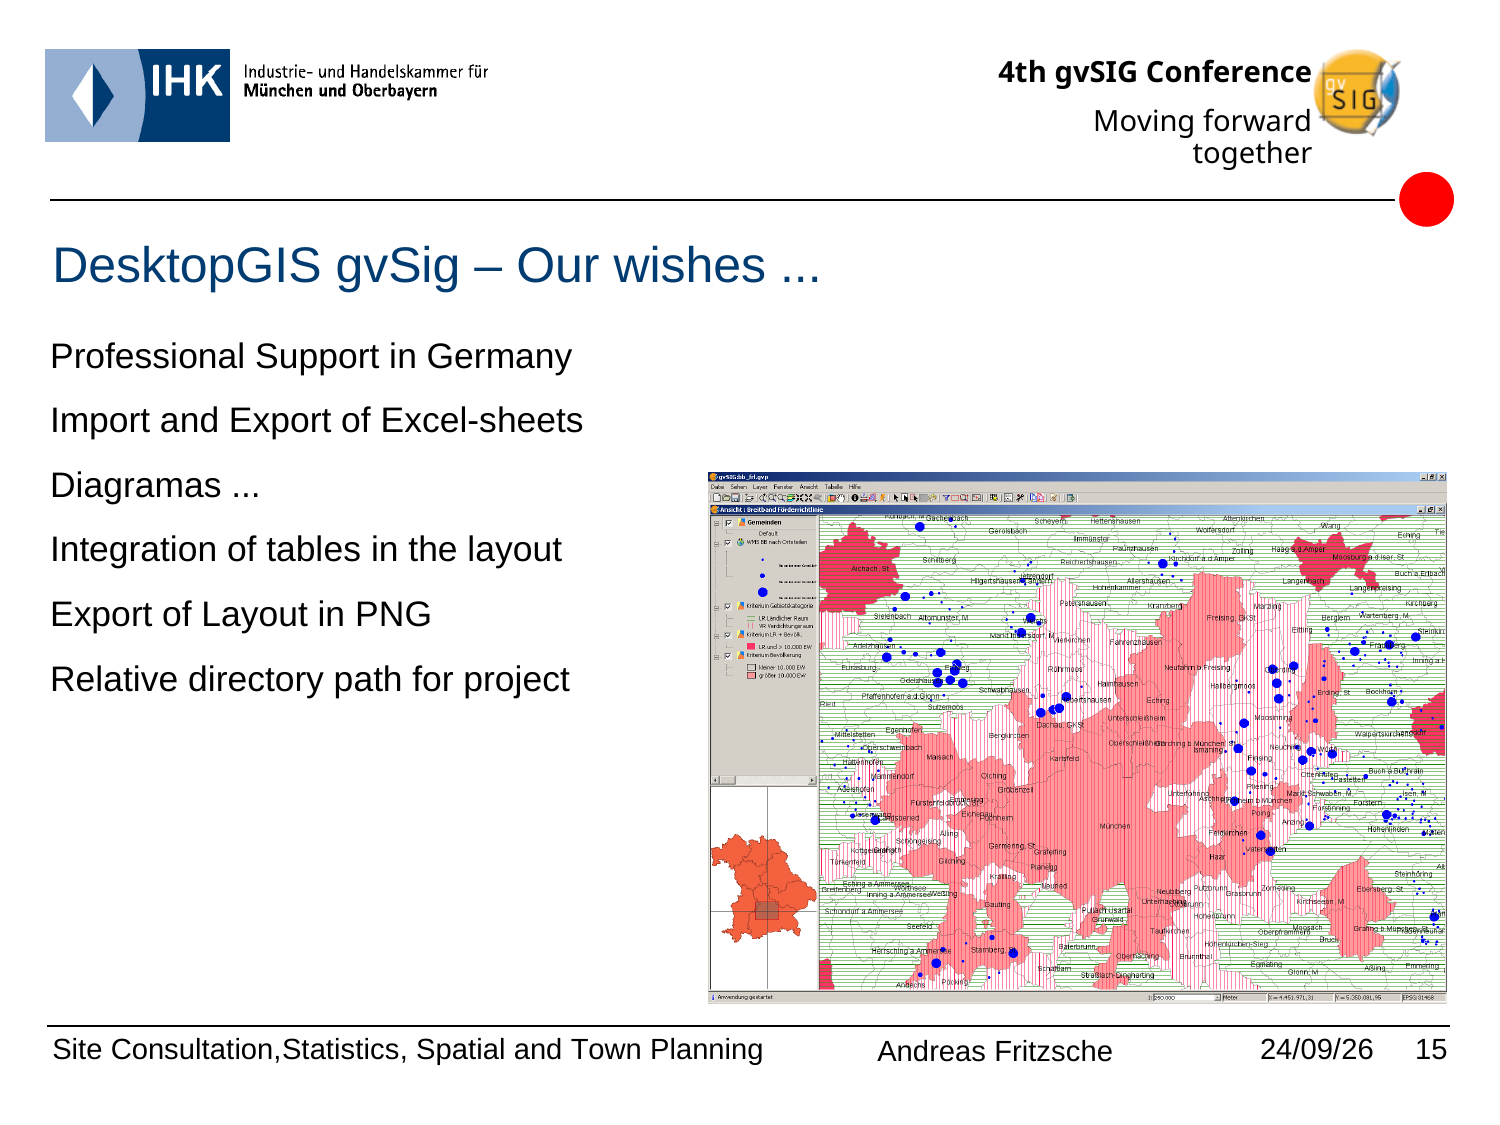

DesktopGIS gvSig – Our wishes ...
Professional Support in Germany
Import and Export of Excel-sheets
Diagramas ...
Integration of tables in the layout
Export of Layout in PNG
Relative directory path for project
15